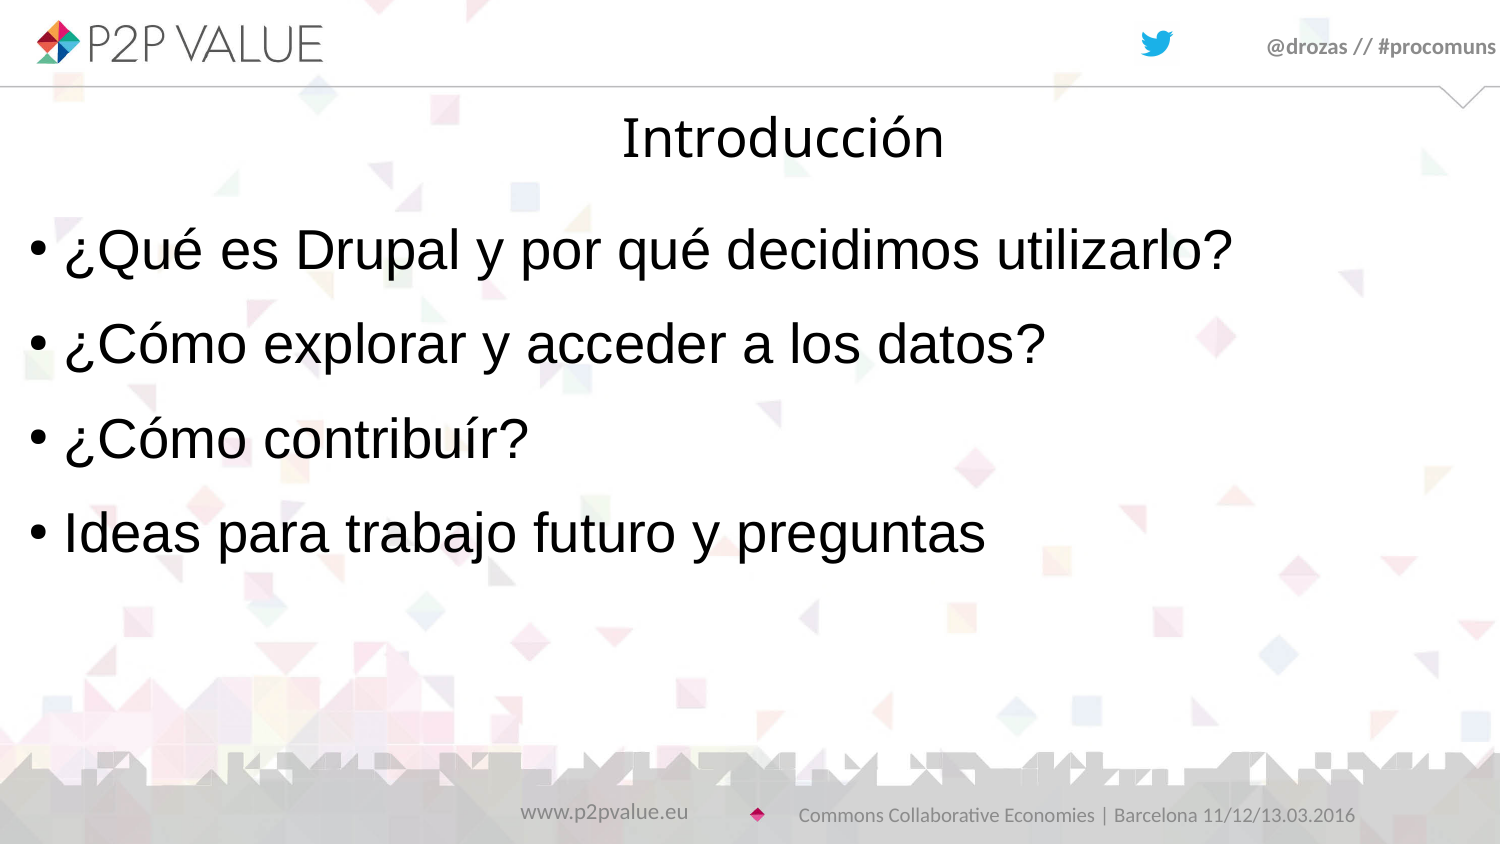

@drozas // #procomuns
# Introducción
¿Qué es Drupal y por qué decidimos utilizarlo?
¿Cómo explorar y acceder a los datos?
¿Cómo contribuír?
Ideas para trabajo futuro y preguntas
www.p2pvalue.eu
Commons Collaborative Economies | Barcelona 11/12/13.03.2016